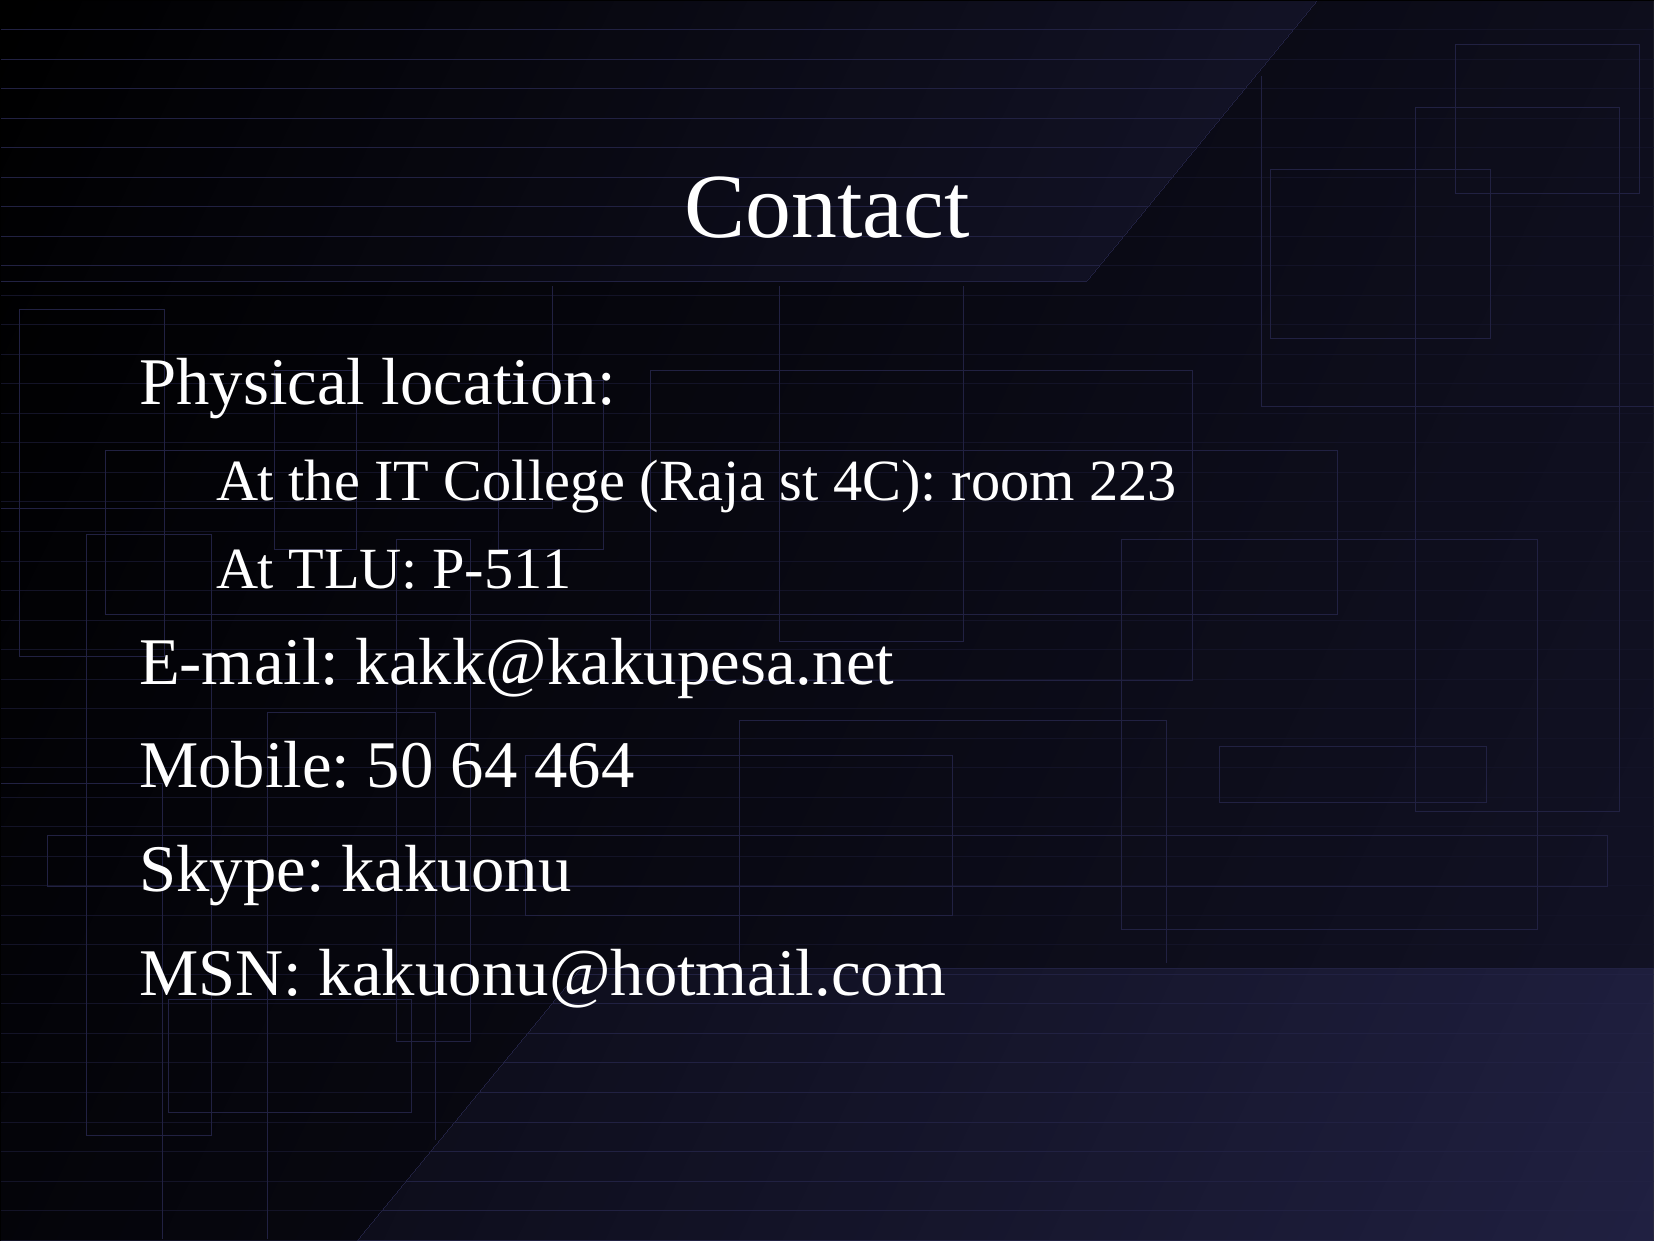

# Contact
Physical location:
At the IT College (Raja st 4C): room 223
At TLU: P-511
E-mail: kakk@kakupesa.net
Mobile: 50 64 464
Skype: kakuonu
MSN: kakuonu@hotmail.com